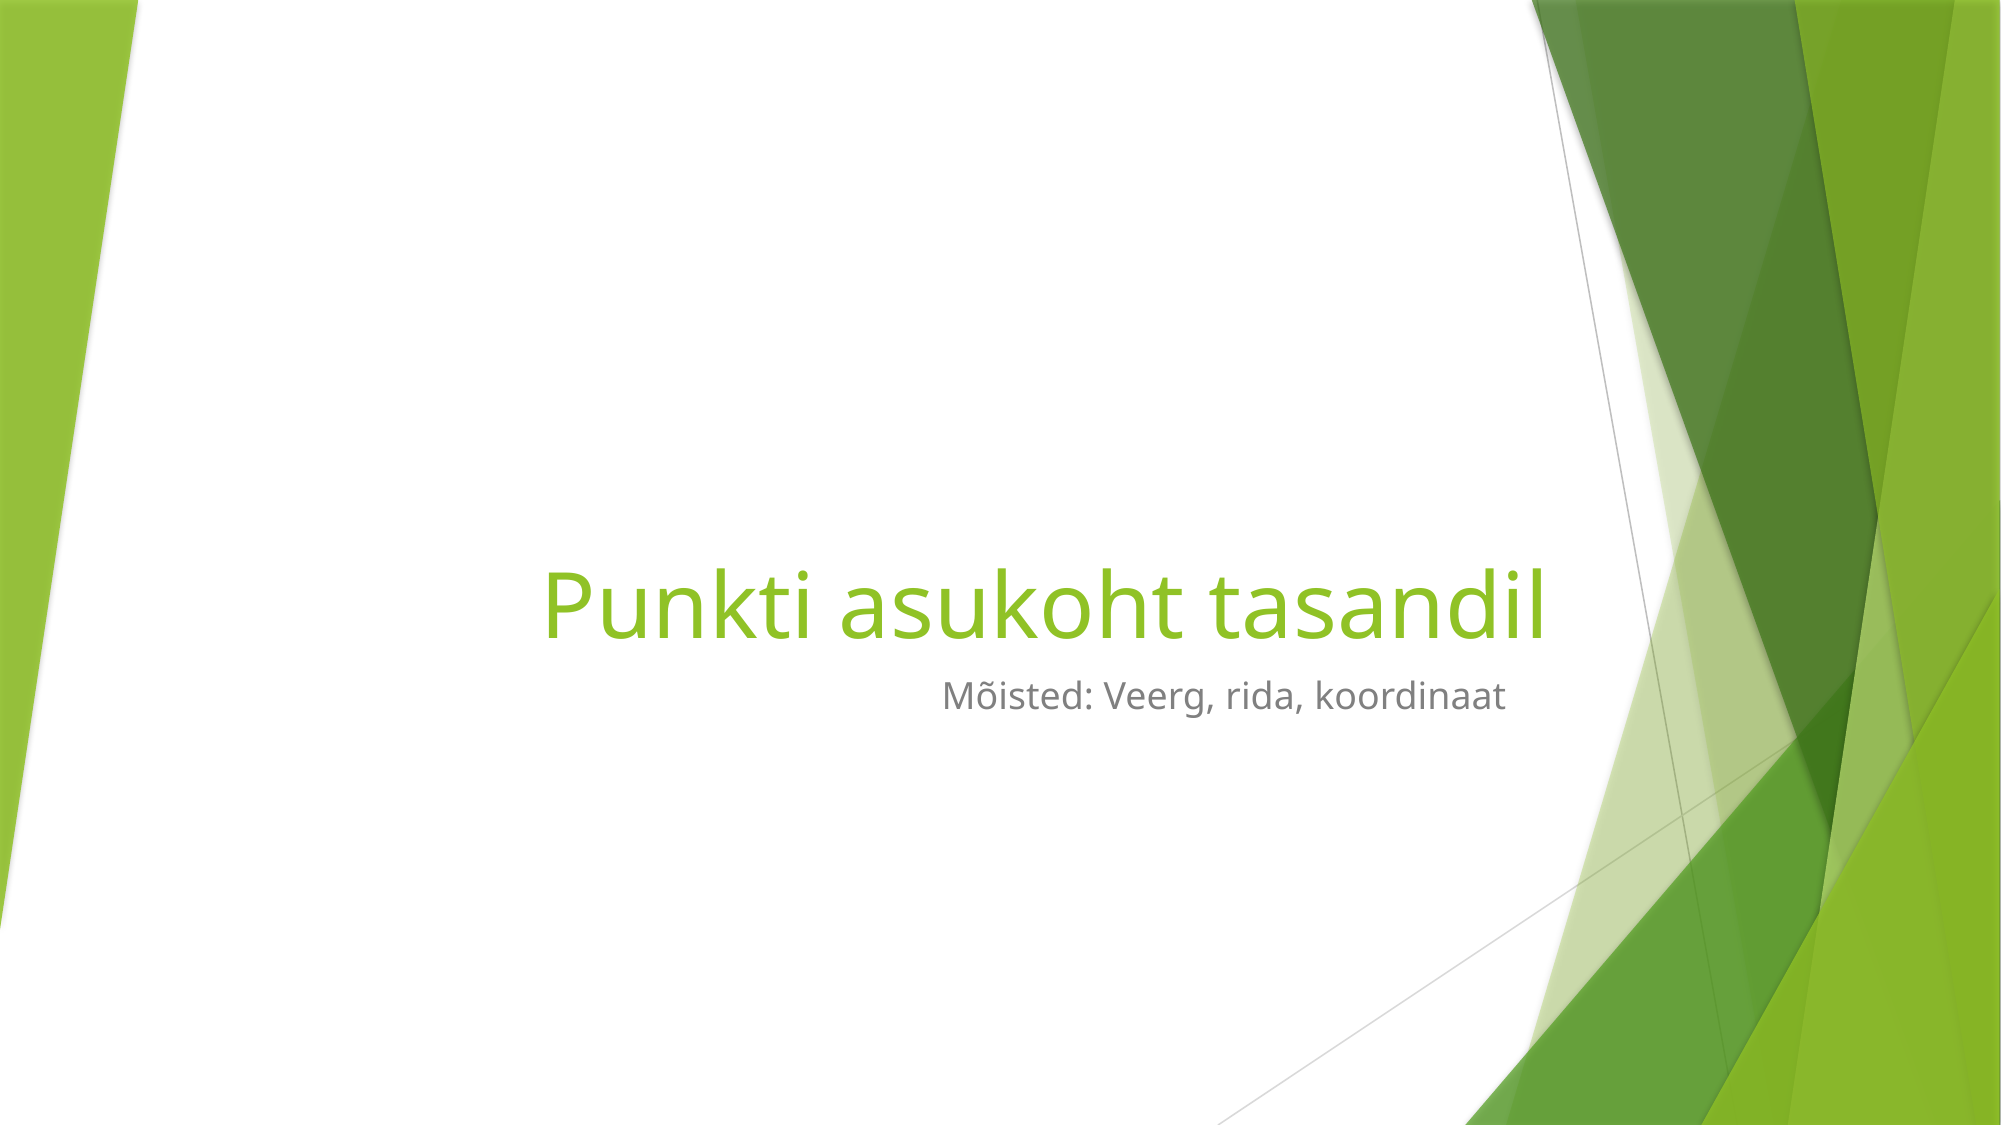

# Punkti asukoht tasandil
Mõisted: Veerg, rida, koordinaat